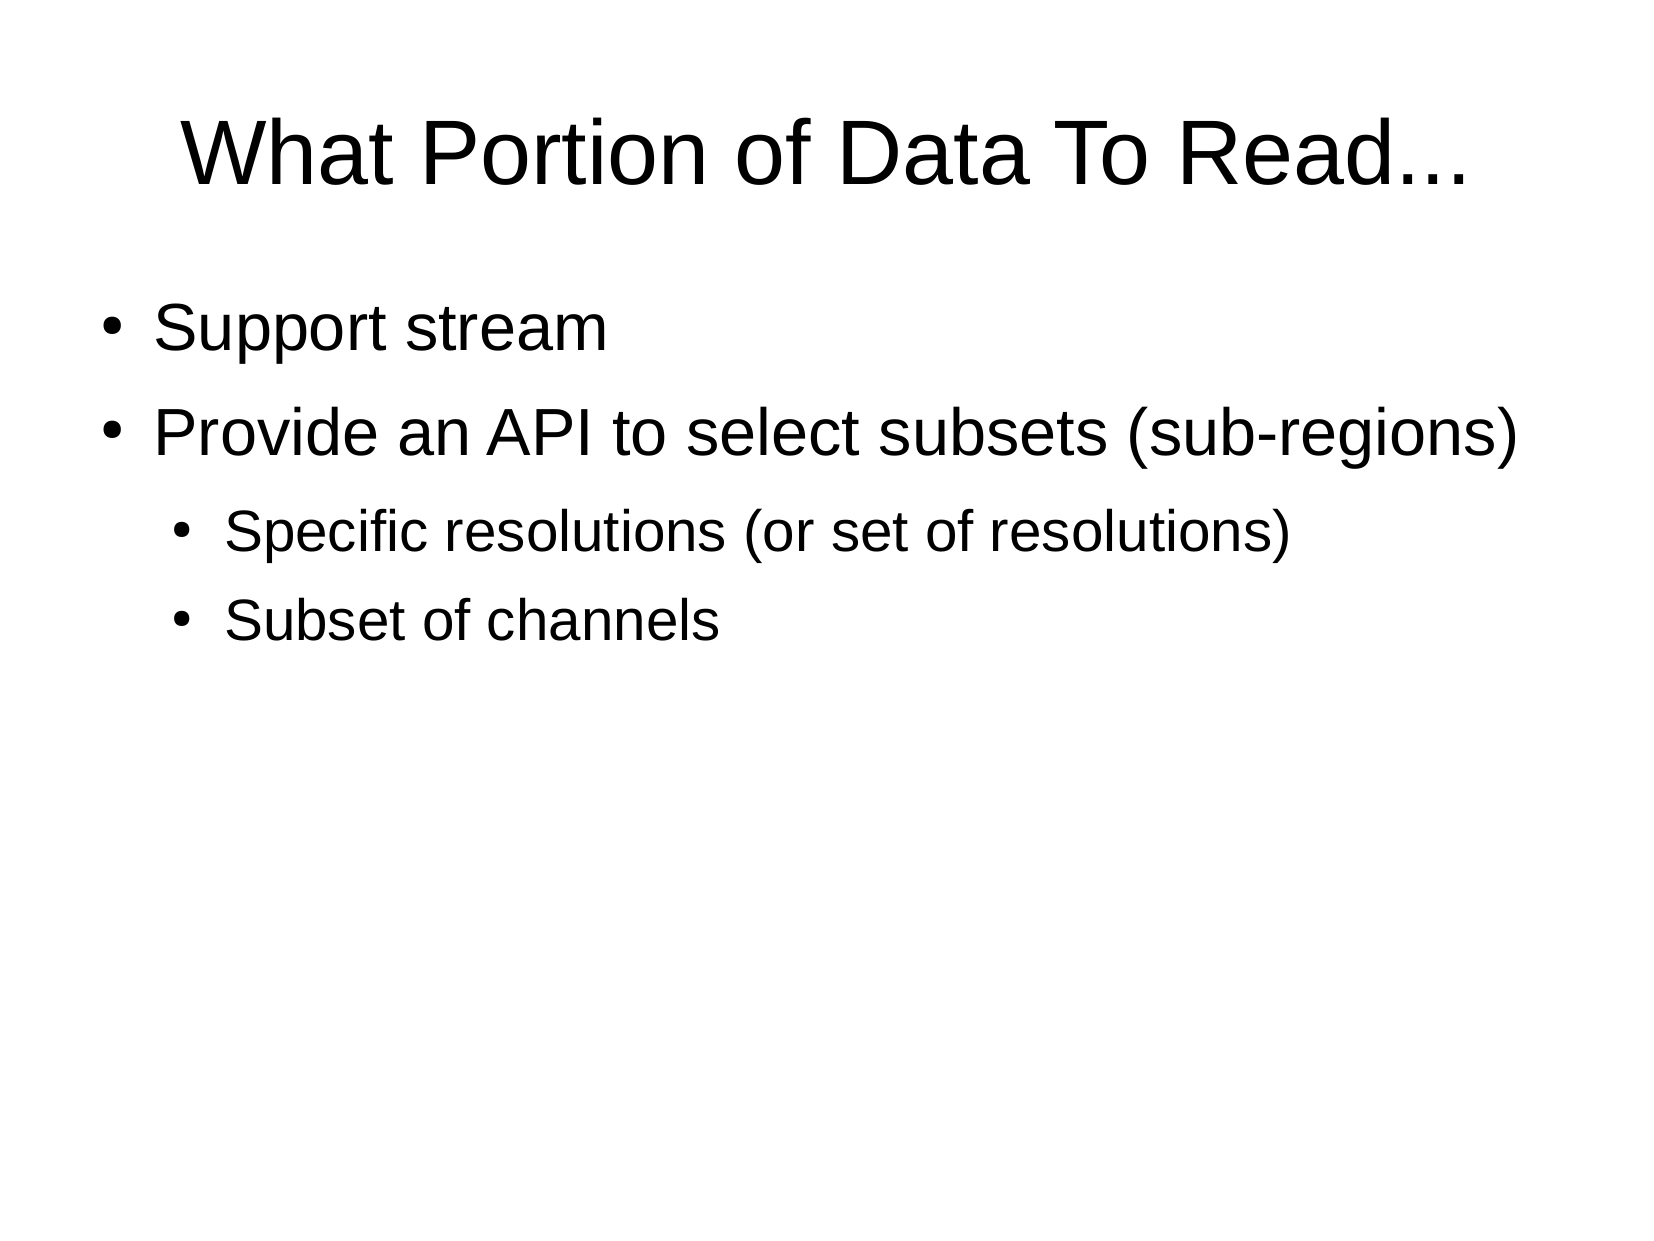

# What Portion of Data To Read...
Support stream
Provide an API to select subsets (sub-regions)
Specific resolutions (or set of resolutions)
Subset of channels